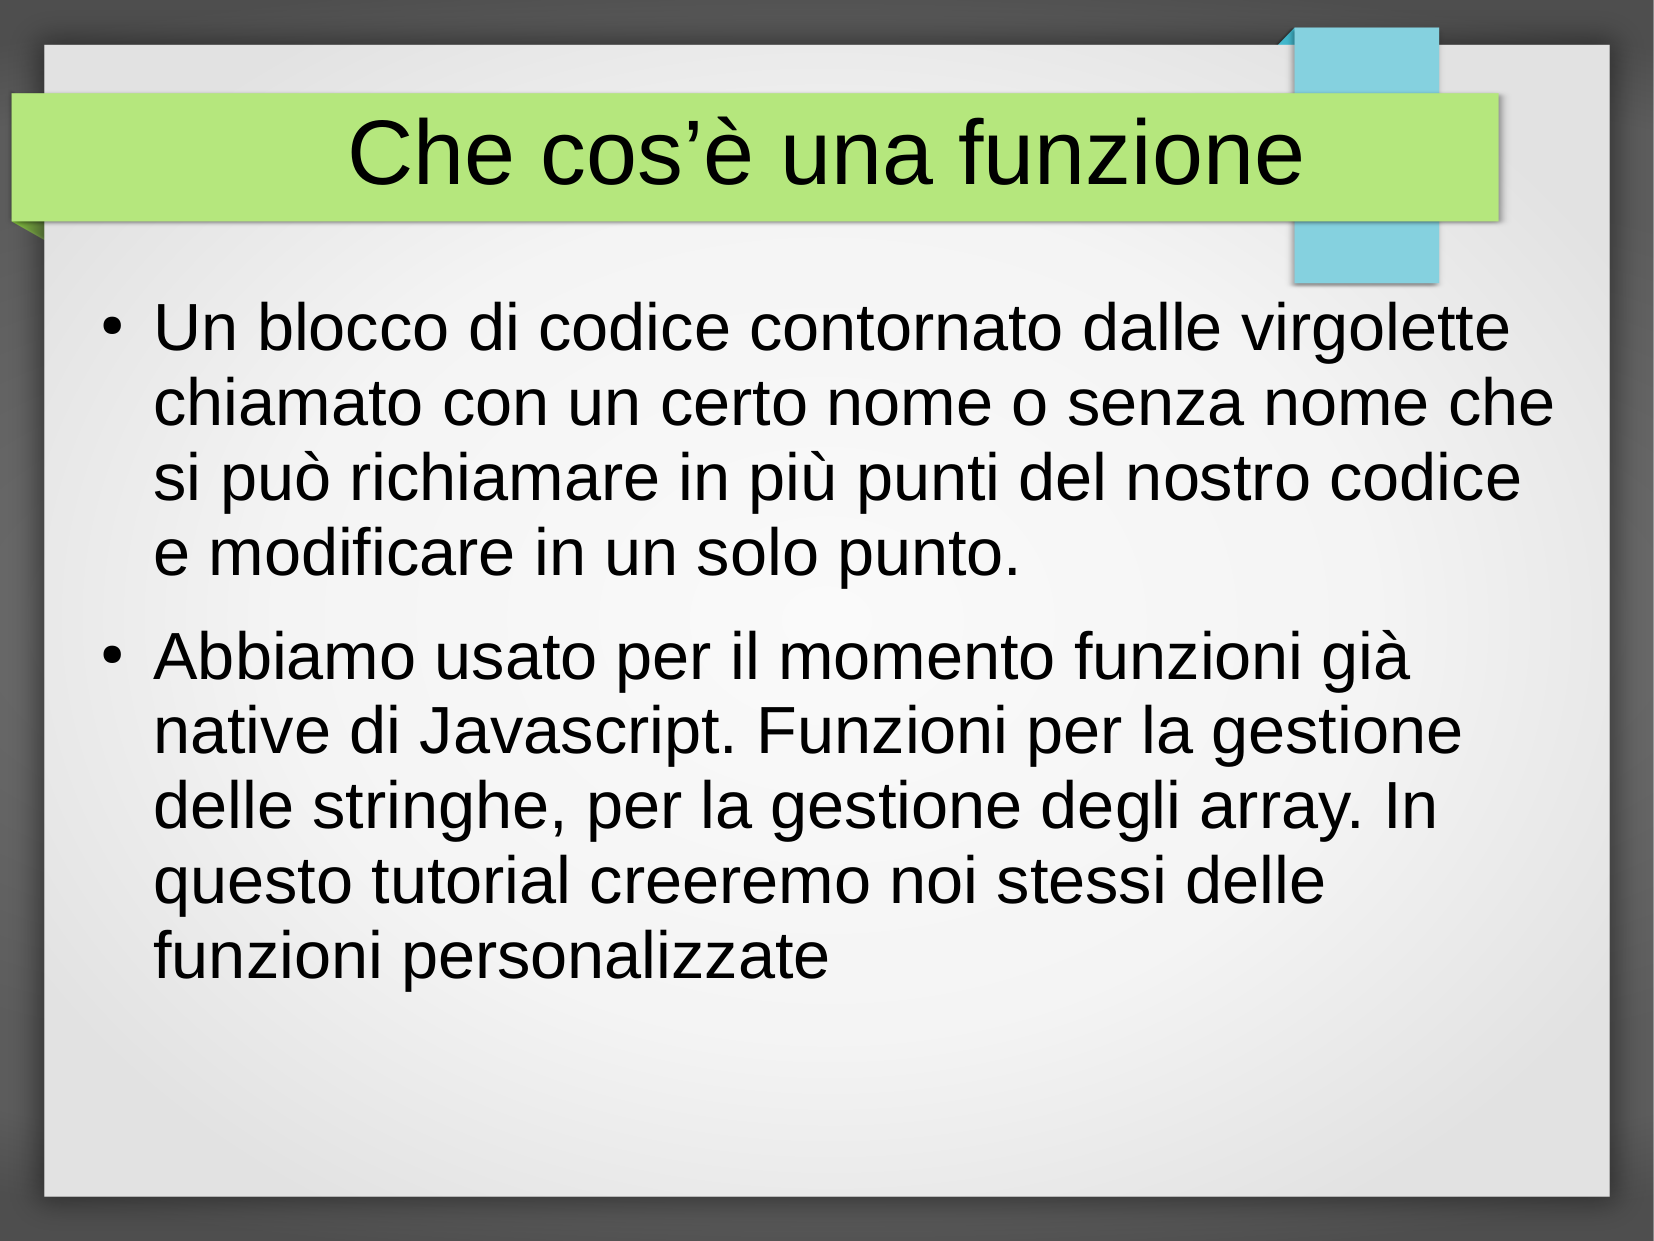

# Che cos’è una funzione
Un blocco di codice contornato dalle virgolette chiamato con un certo nome o senza nome che si può richiamare in più punti del nostro codice e modificare in un solo punto.
Abbiamo usato per il momento funzioni già native di Javascript. Funzioni per la gestione delle stringhe, per la gestione degli array. In questo tutorial creeremo noi stessi delle funzioni personalizzate